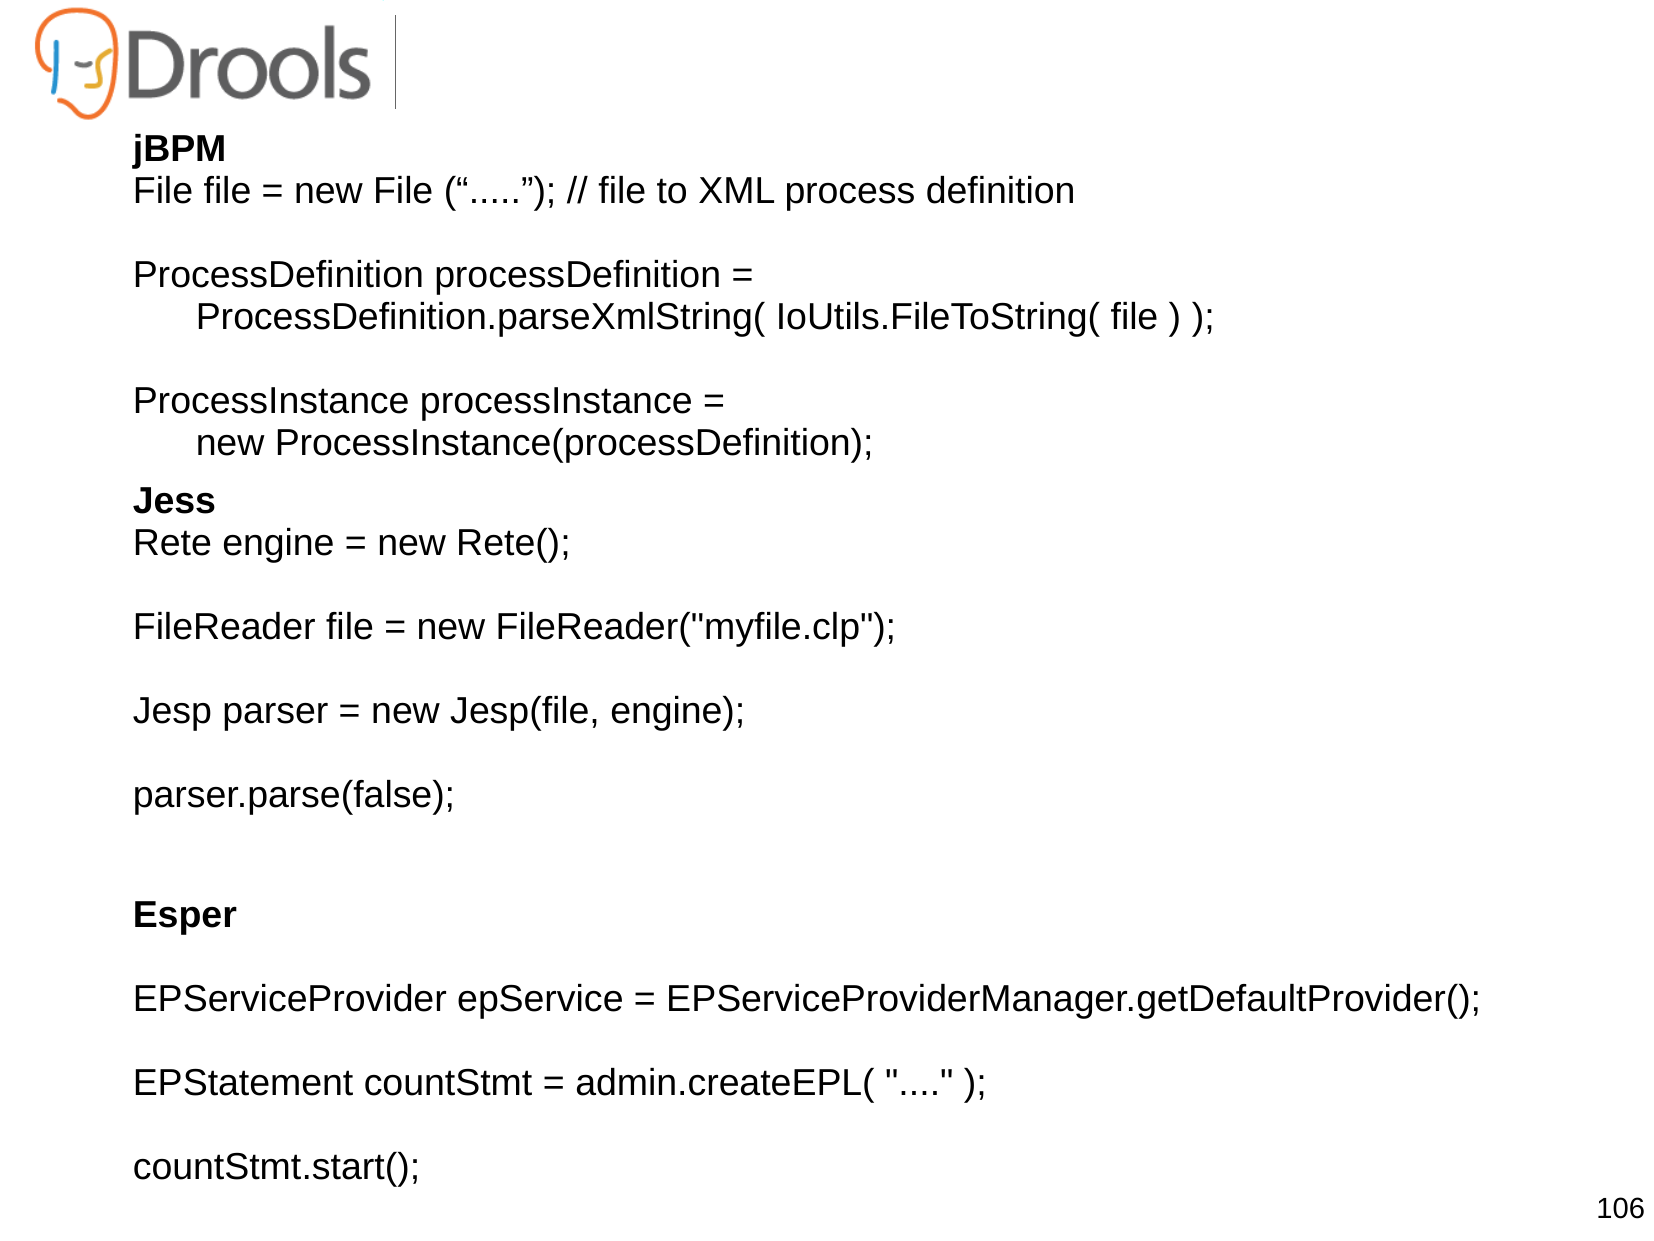

jBPM
File file = new File (“.....”); // file to XML process definition
ProcessDefinition processDefinition =
 ProcessDefinition.parseXmlString( IoUtils.FileToString( file ) );
ProcessInstance processInstance =
 new ProcessInstance(processDefinition);
Jess
Rete engine = new Rete();
FileReader file = new FileReader("myfile.clp");
Jesp parser = new Jesp(file, engine);
parser.parse(false);
Esper
EPServiceProvider epService = EPServiceProviderManager.getDefaultProvider();
EPStatement countStmt = admin.createEPL( "...." );
countStmt.start();